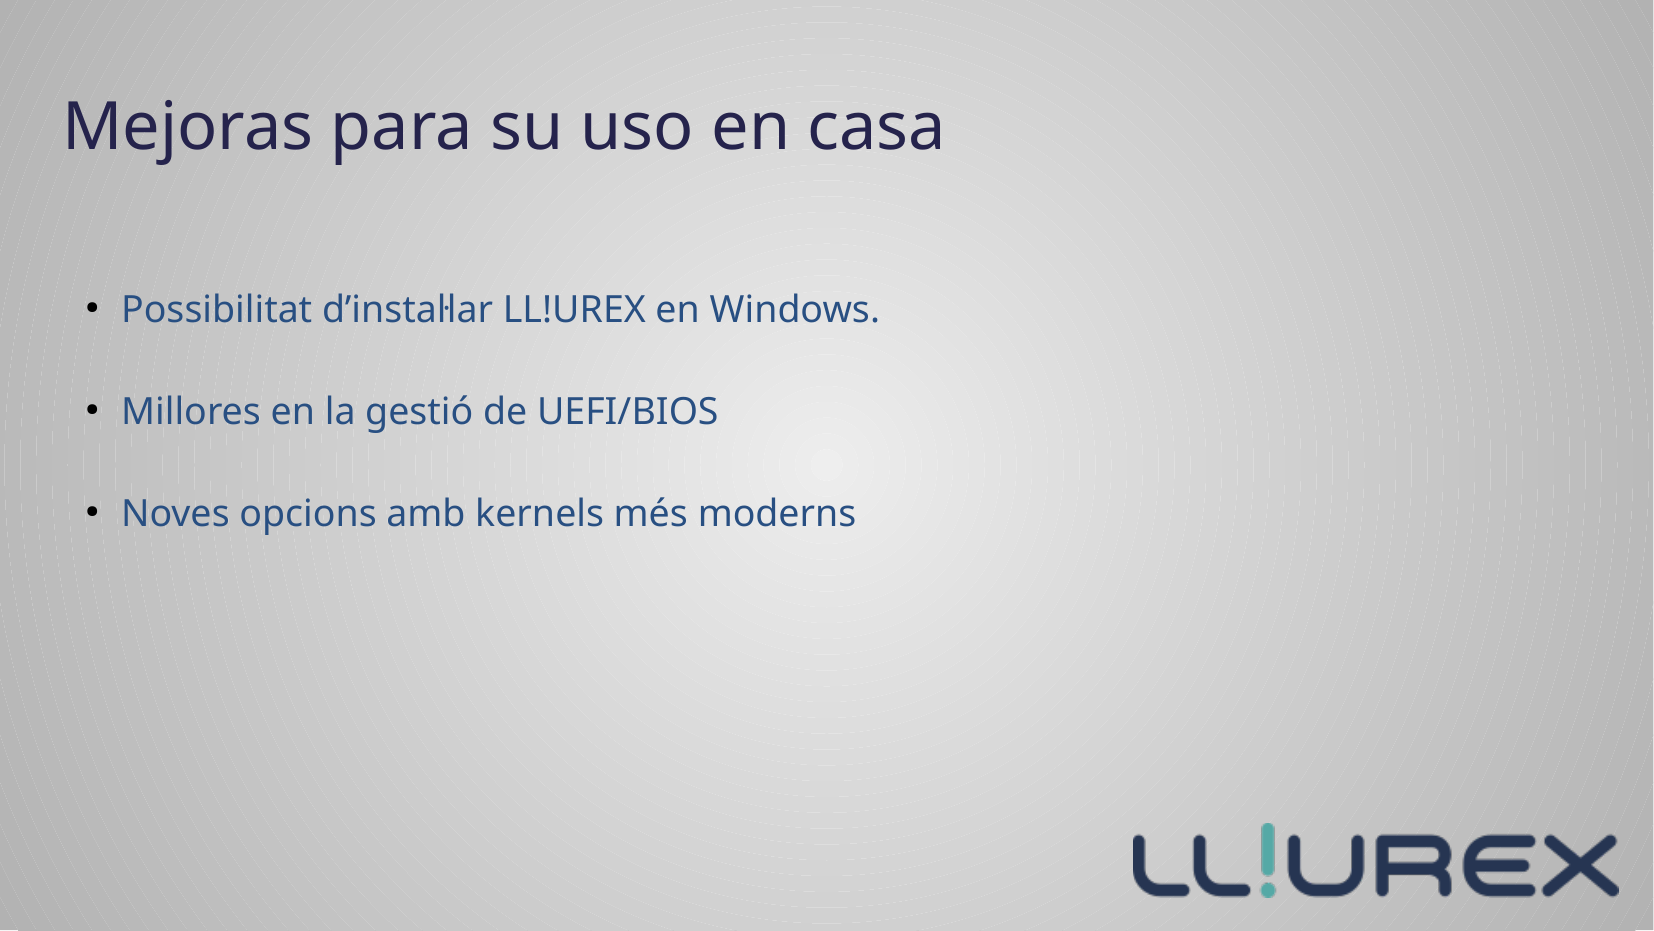

Mejoras para su uso en casa
Possibilitat d’instal·lar LL!UREX en Windows.
Millores en la gestió de UEFI/BIOS
Noves opcions amb kernels més moderns